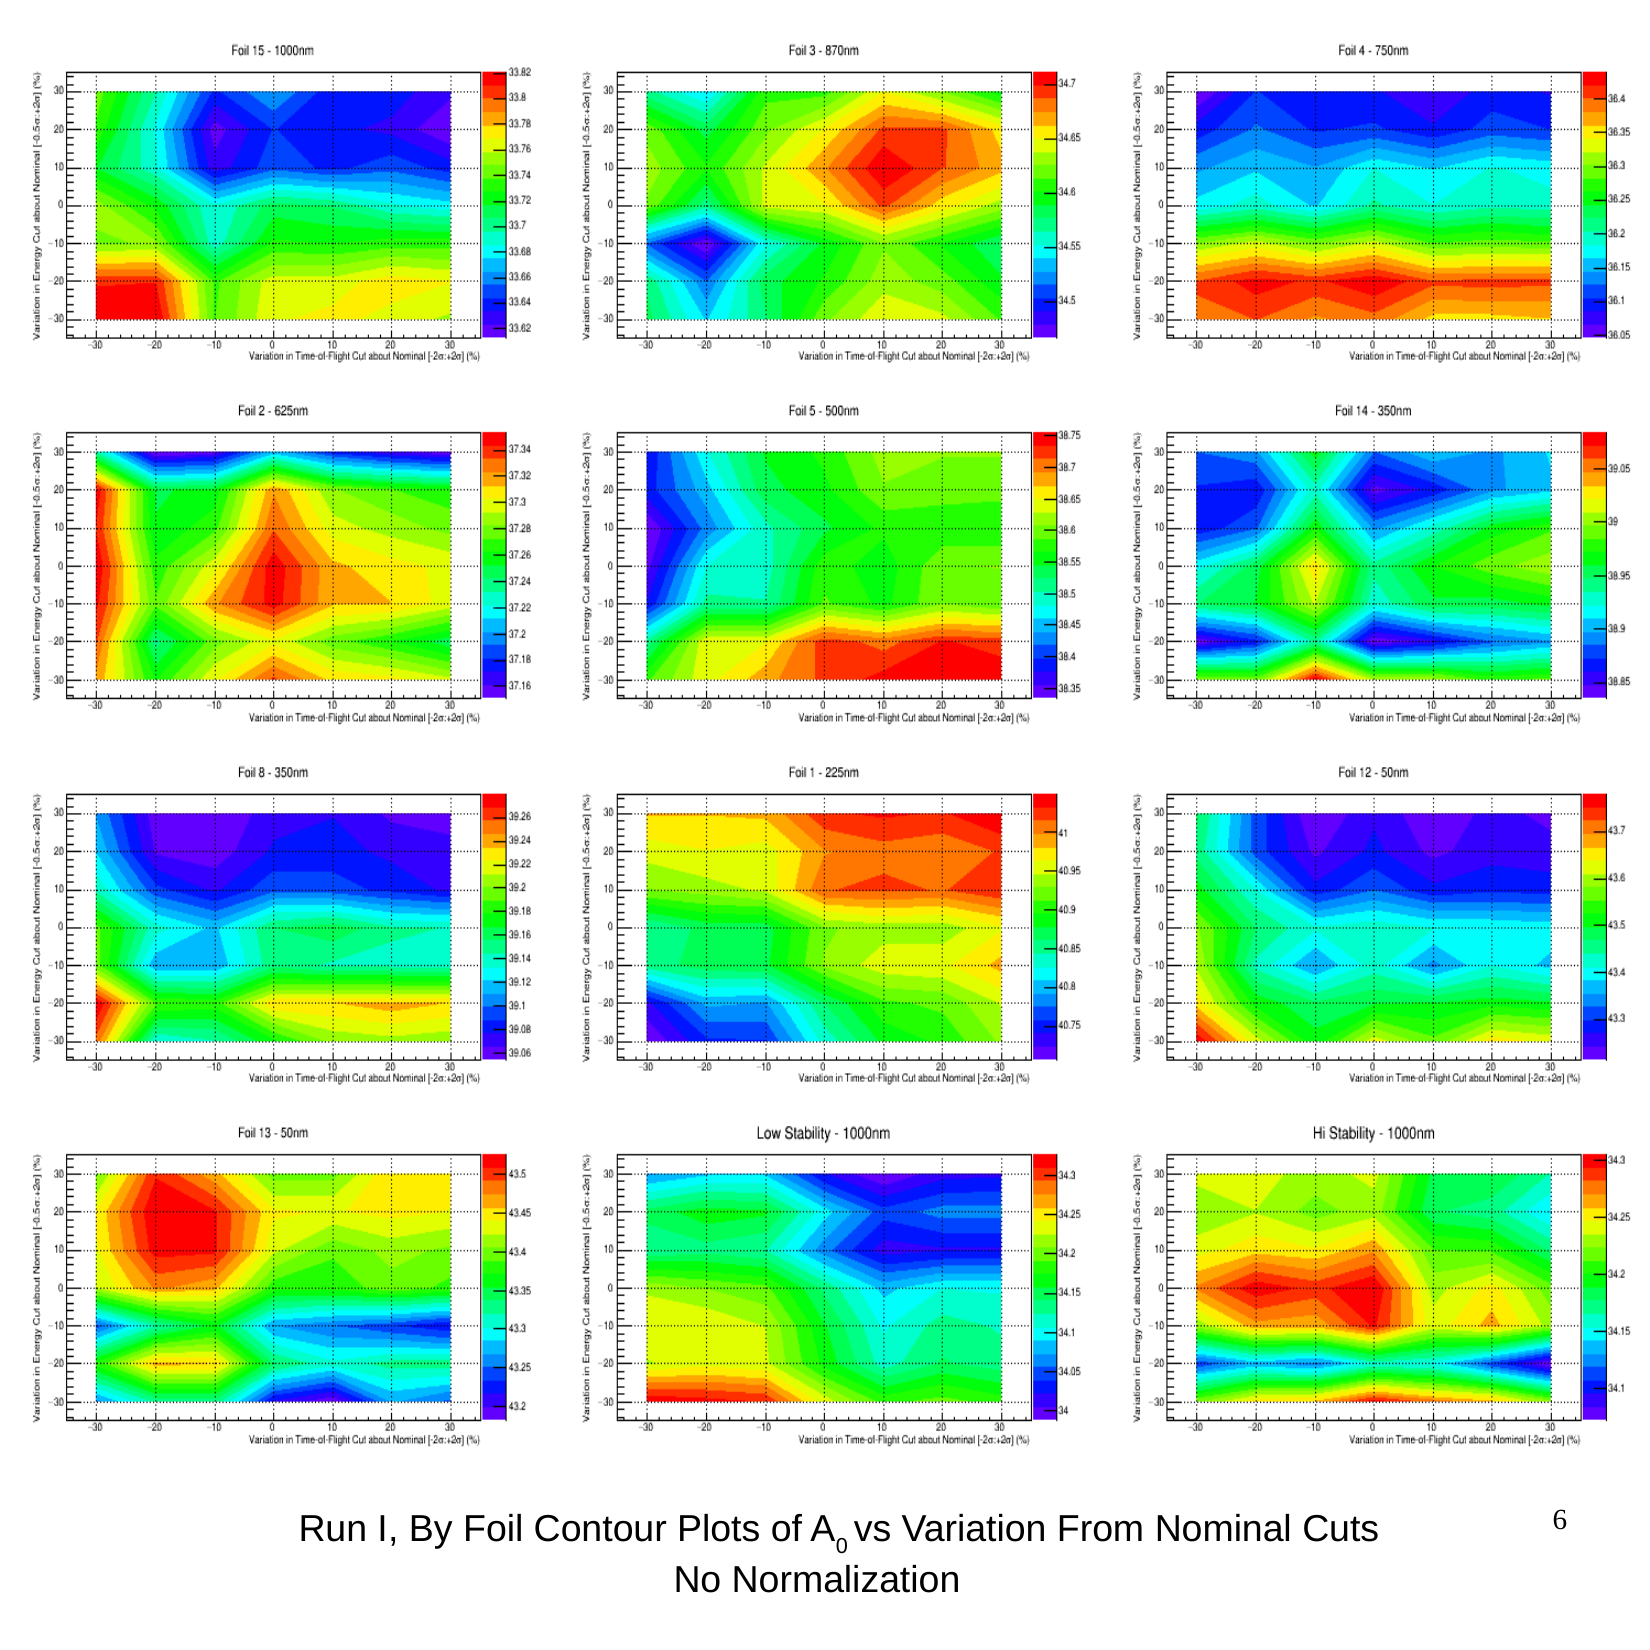

Run I, By Foil Contour Plots of A0 vs Variation From Nominal Cuts
					No Normalization
6